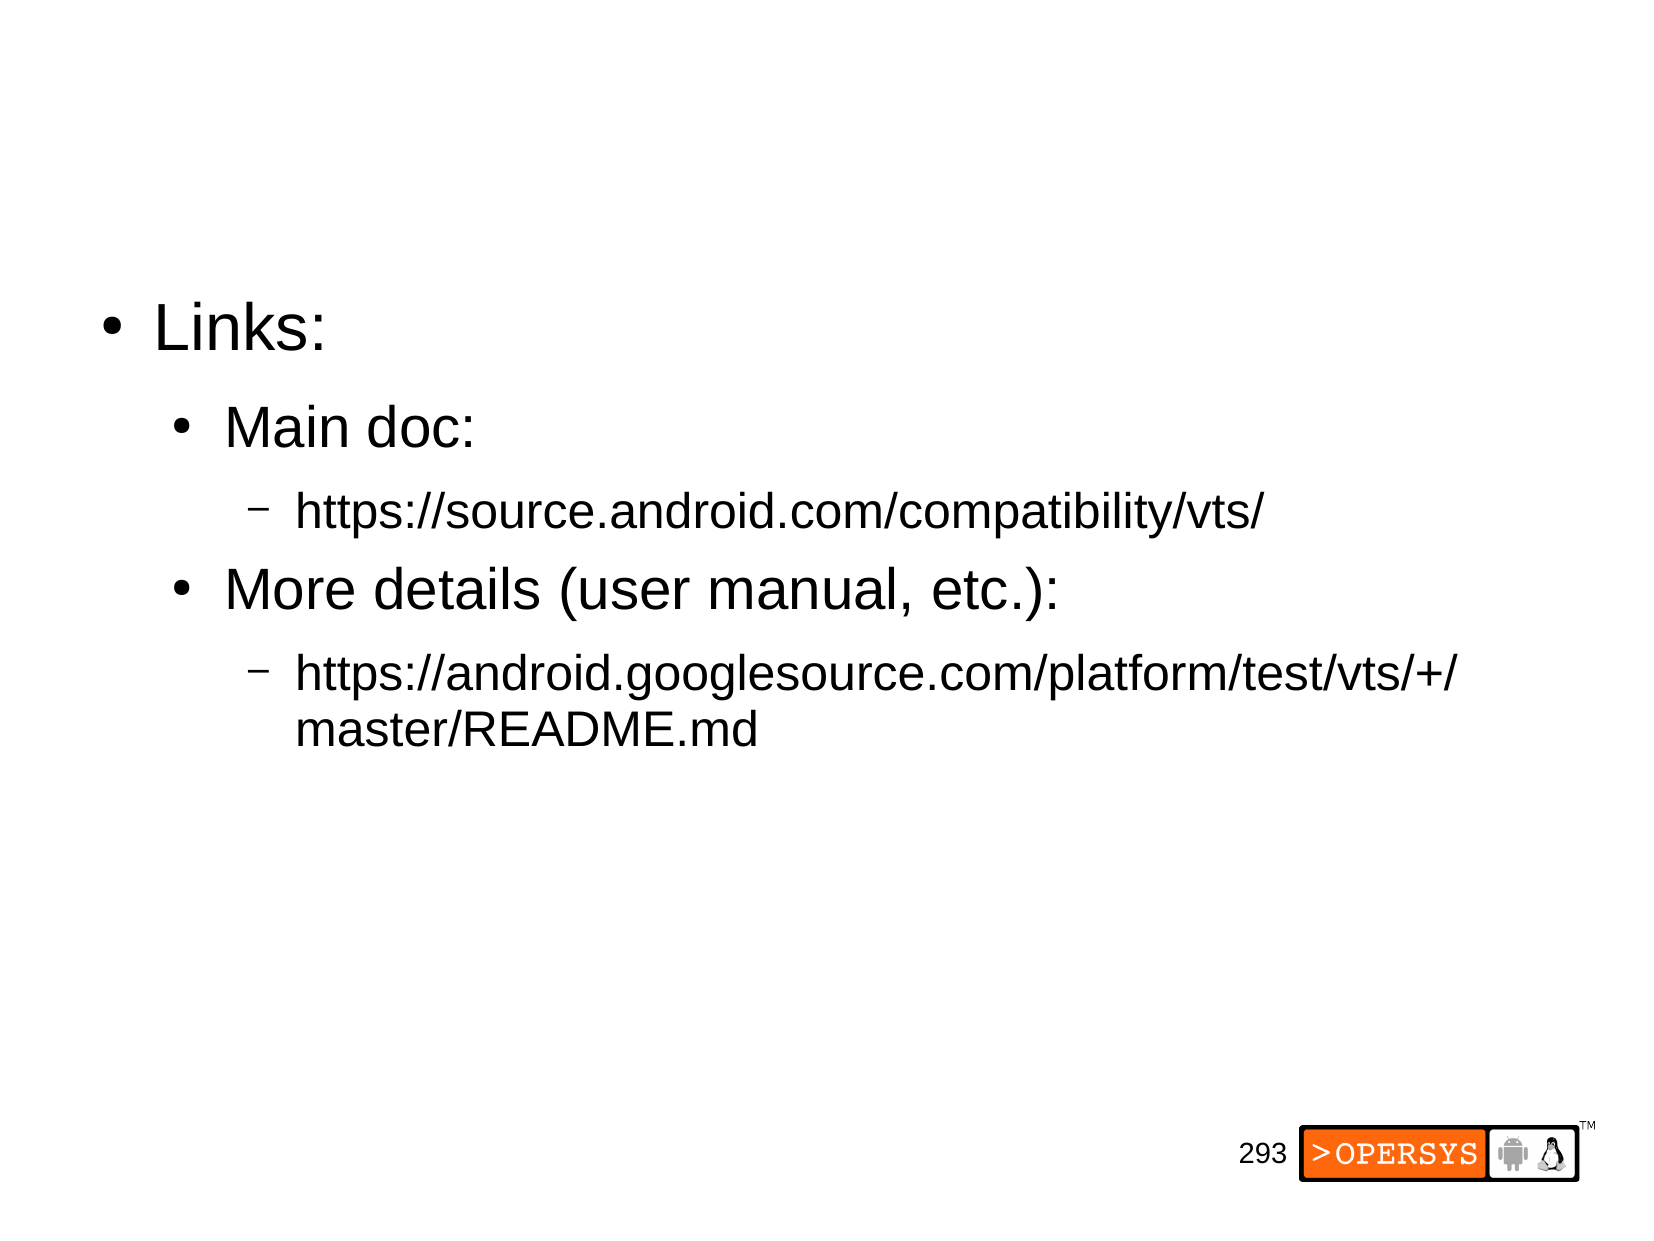

# Links:
Main doc:
https://source.android.com/compatibility/vts/
More details (user manual, etc.):
https://android.googlesource.com/platform/test/vts/+/master/README.md